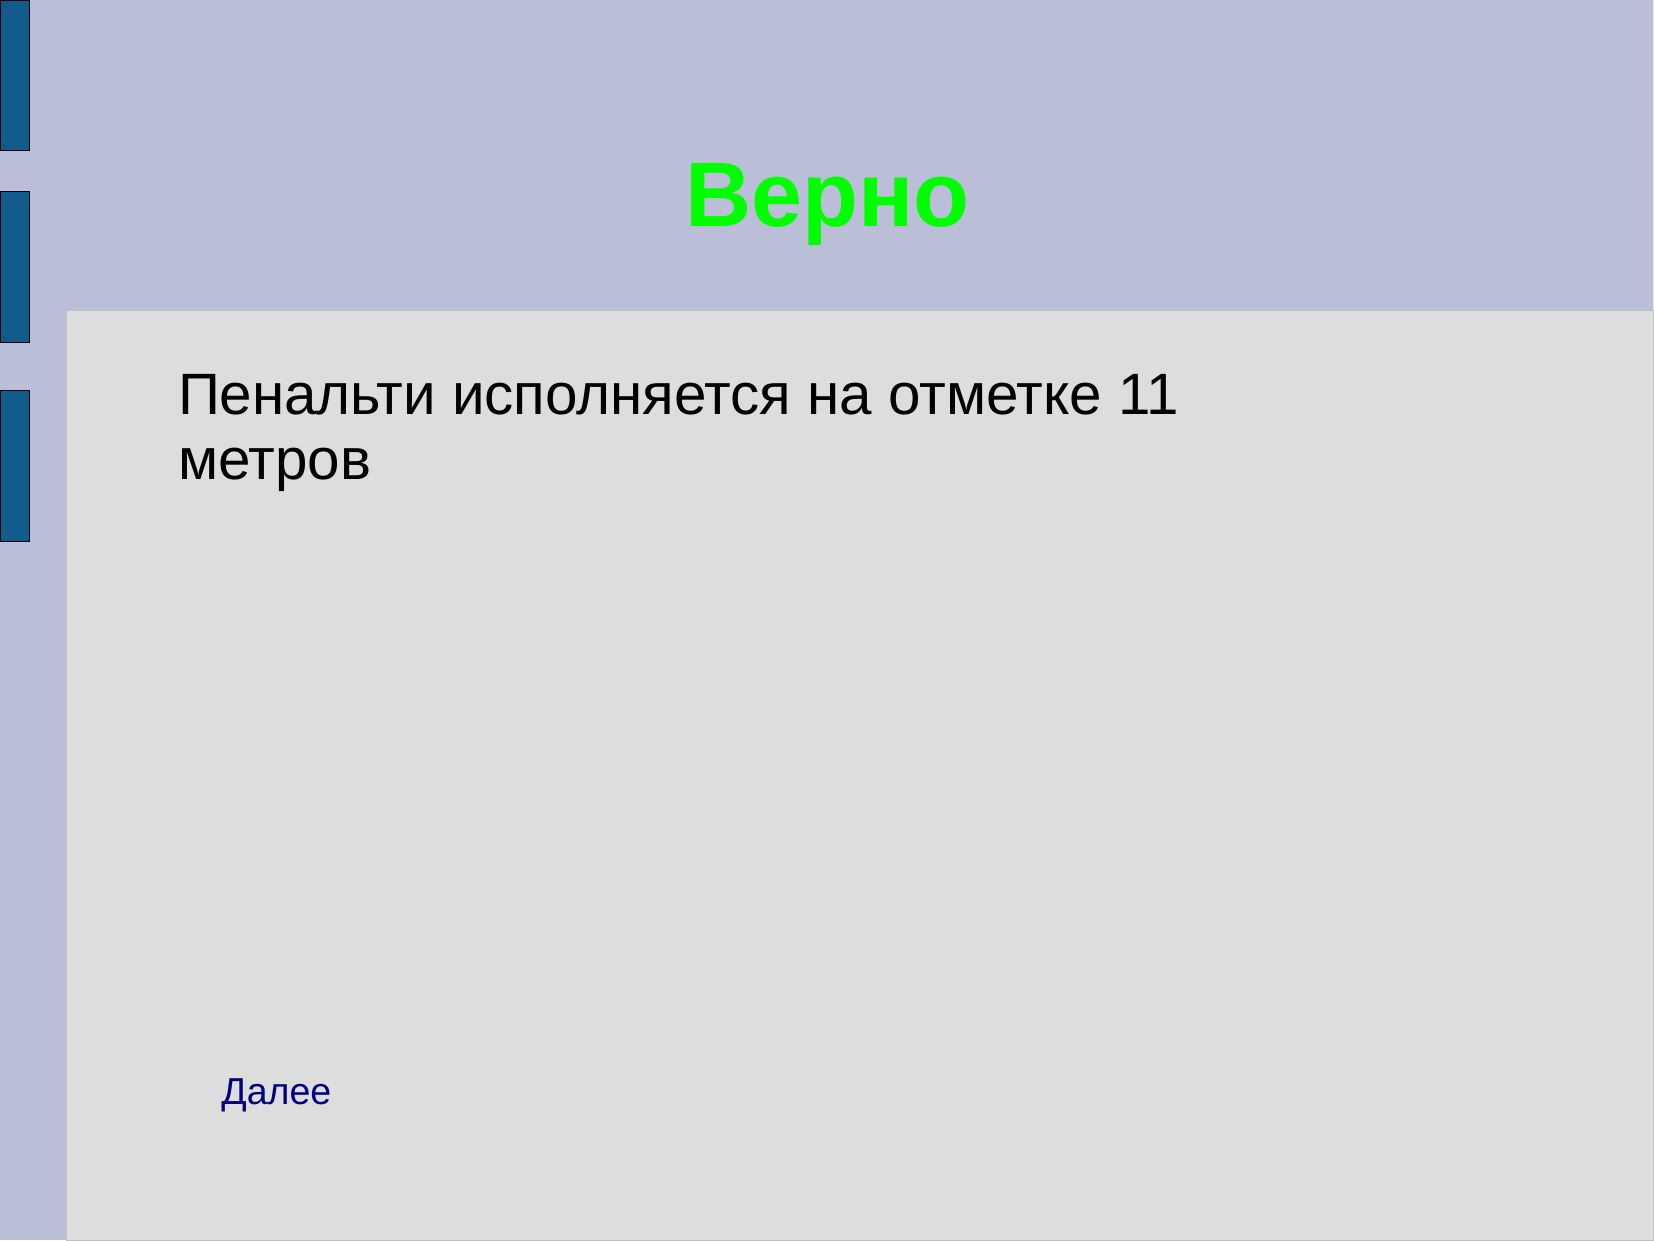

# Верно
Пенальти исполняется на отметке 11 метров
Далее